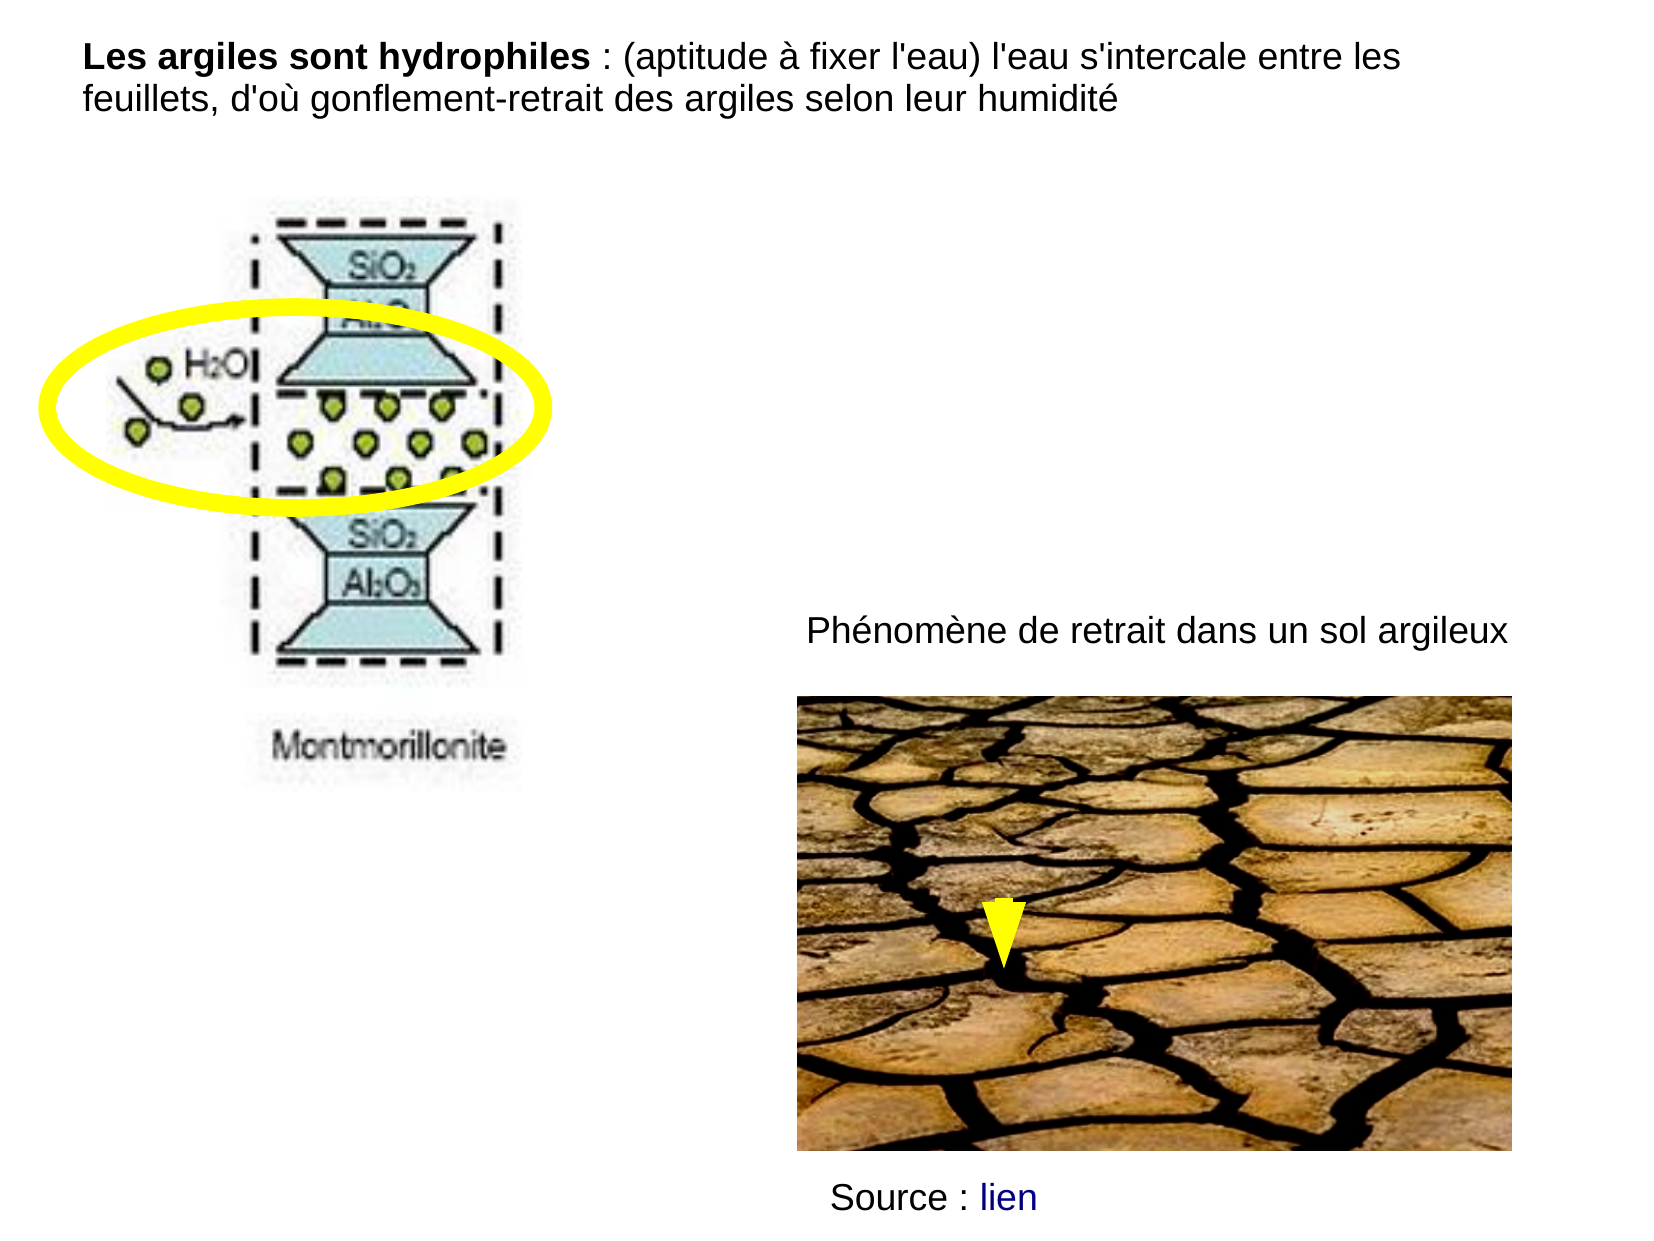

# Les argiles sont hydrophiles : (aptitude à fixer l'eau) l'eau s'intercale entre les feuillets, d'où gonflement-retrait des argiles selon leur humidité
Phénomène de retrait dans un sol argileux
Source : lien